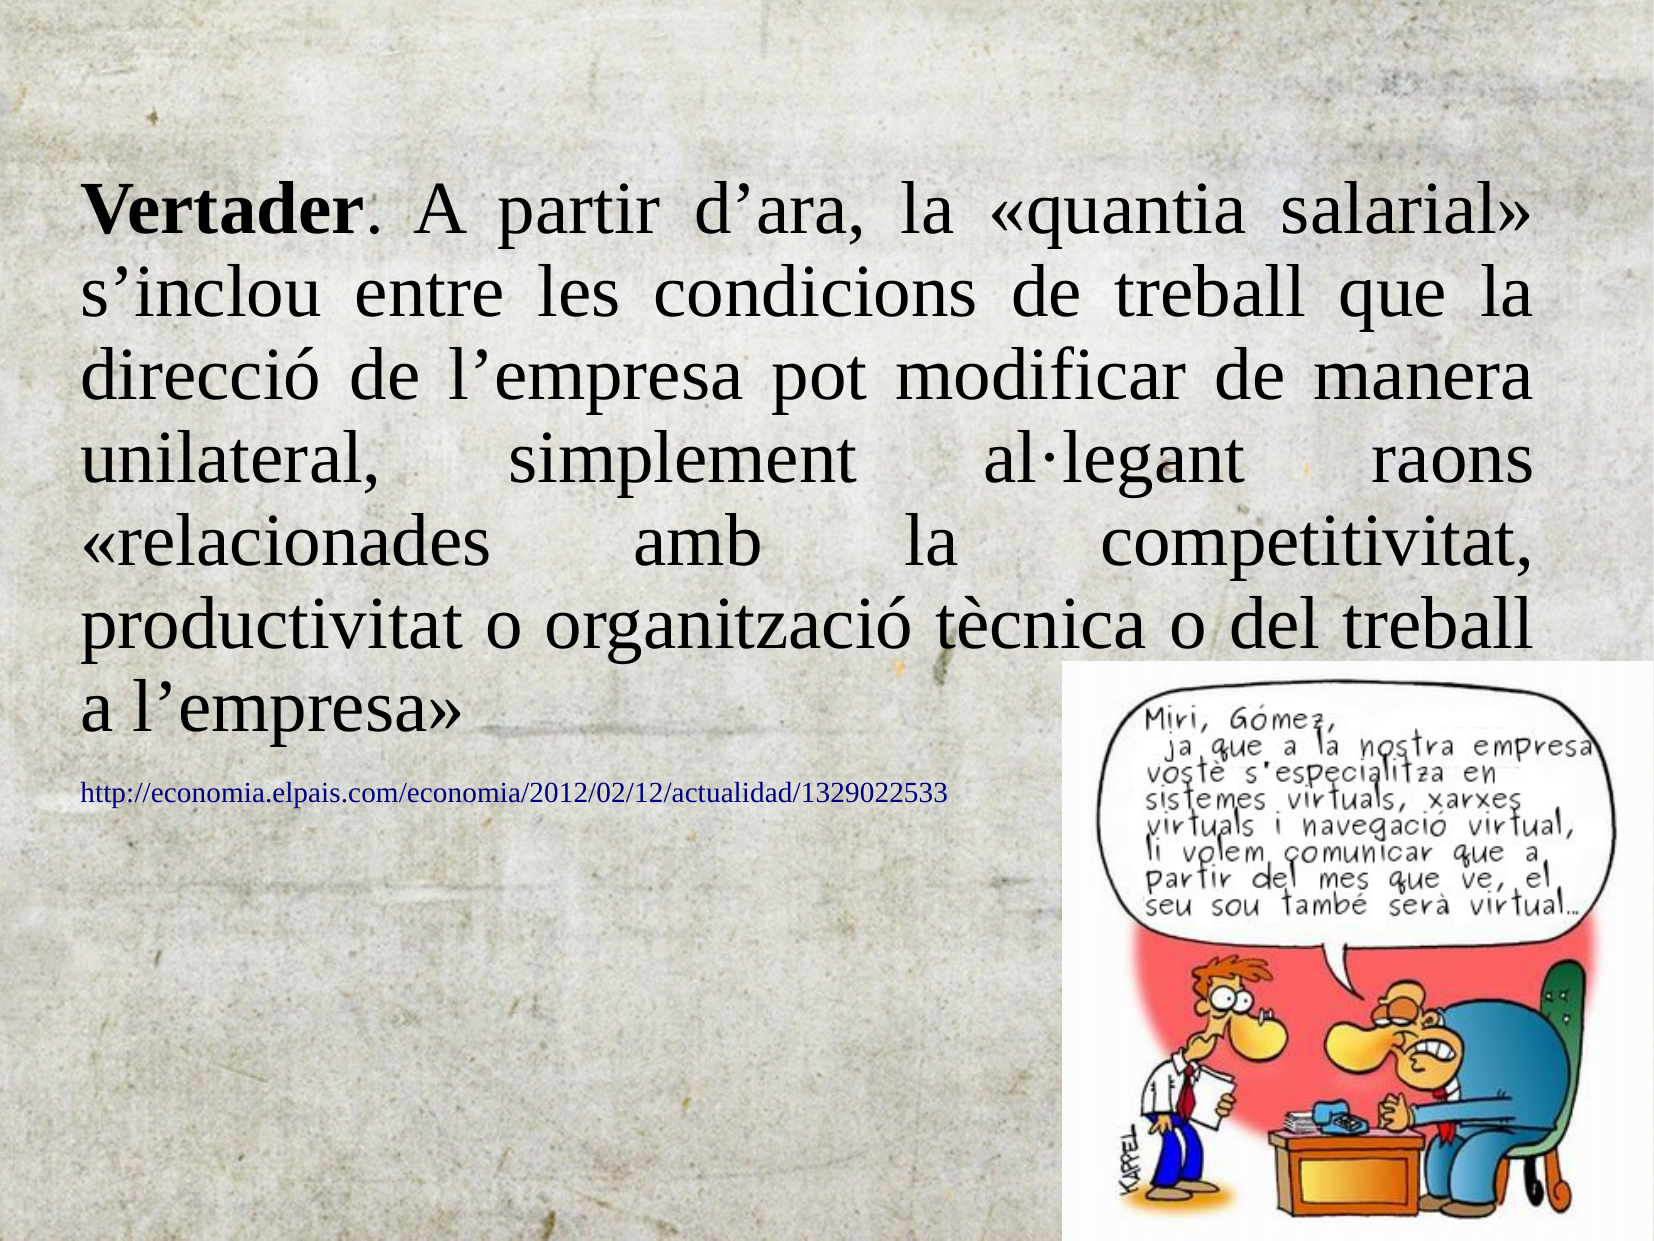

# Vertader. A partir d’ara, la «quantia salarial» s’inclou entre les condicions de treball que la direcció de l’empresa pot modificar de manera unilateral, simplement al·legant raons «relacionades amb la competitivitat, productivitat o organització tècnica o del treball a l’empresa»
http://economia.elpais.com/economia/2012/02/12/actualidad/1329022533